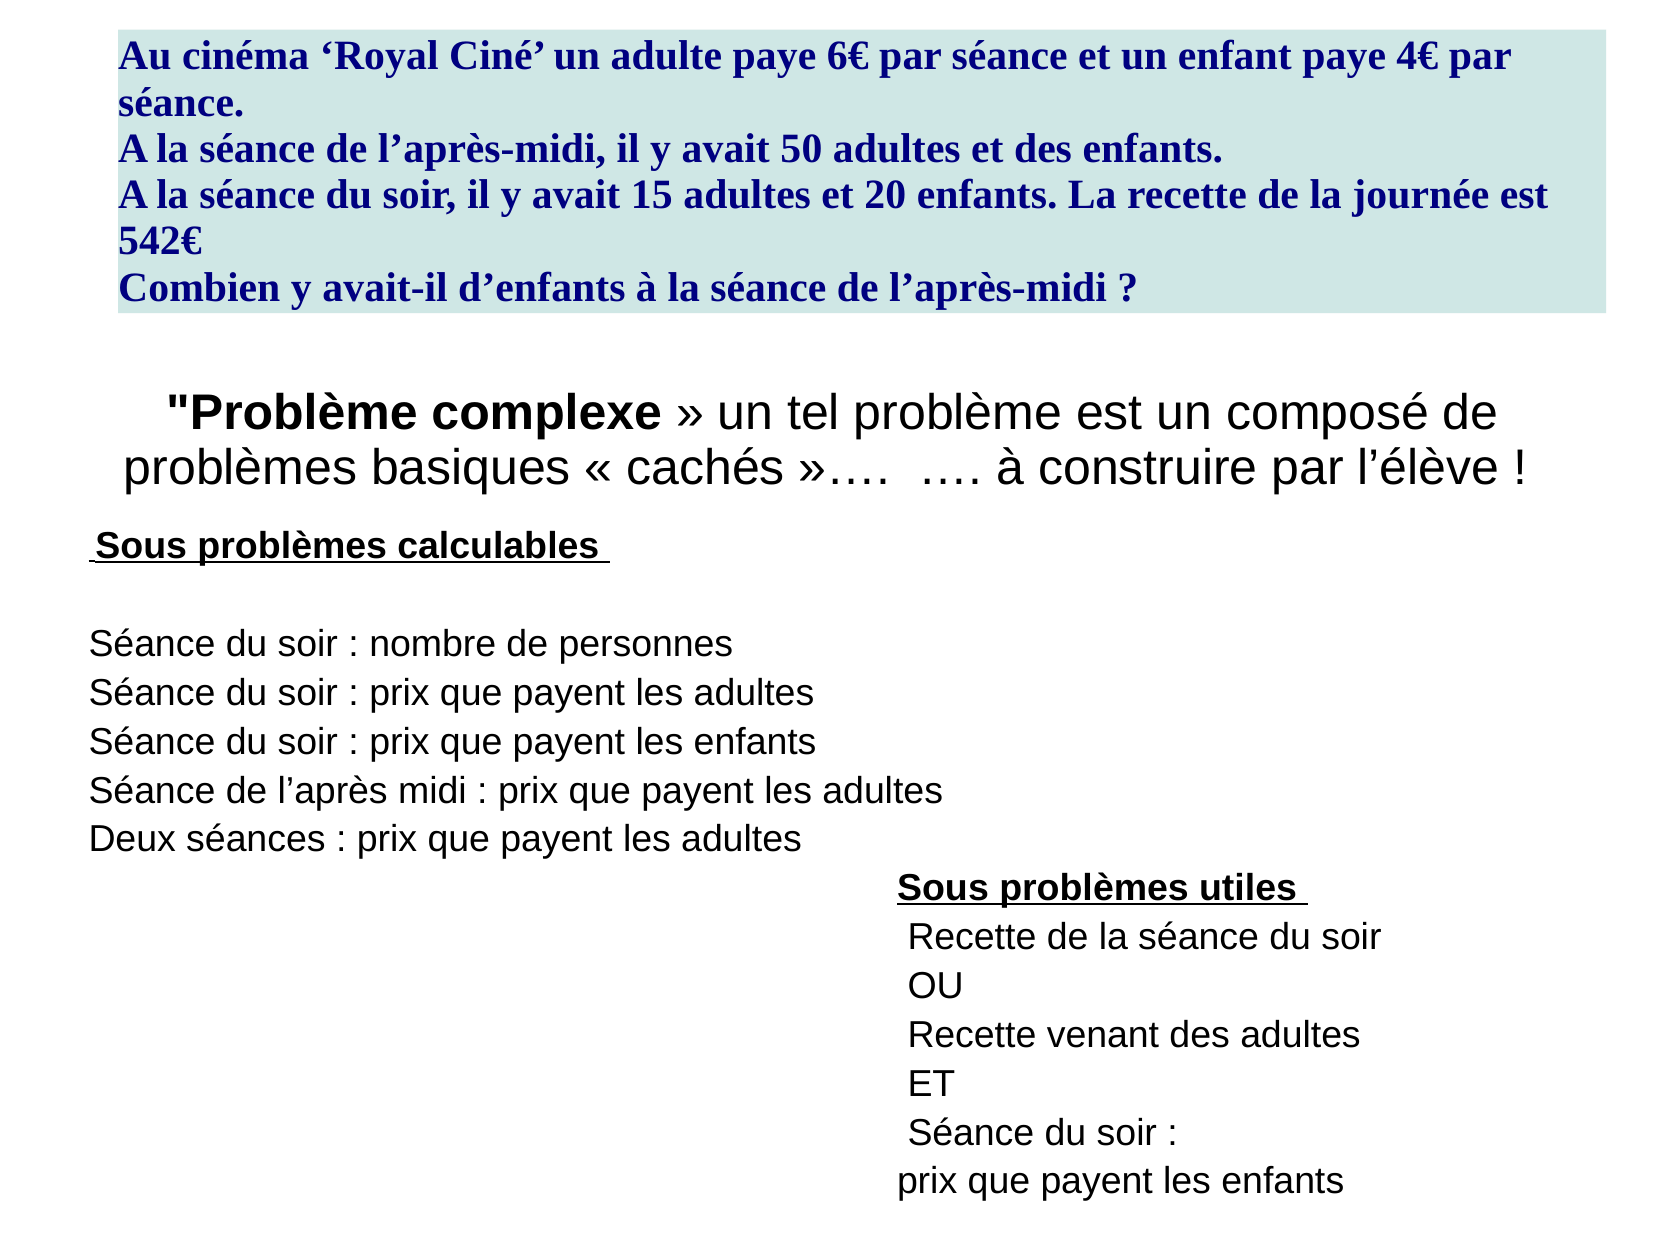

# Au cinéma ‘Royal Ciné’ un adulte paye 6€ par séance et un enfant paye 4€ par séance. A la séance de l’après-midi, il y avait 50 adultes et des enfants. A la séance du soir, il y avait 15 adultes et 20 enfants. La recette de la journée est 542€ Combien y avait-il d’enfants à la séance de l’après-midi ?
"Problème complexe » un tel problème est un composé de problèmes basiques « cachés »…. …. à construire par l’élève !
 Sous problèmes calculables
Séance du soir : nombre de personnes
Séance du soir : prix que payent les adultes
Séance du soir : prix que payent les enfants
Séance de l’après midi : prix que payent les adultes
Deux séances : prix que payent les adultes
 Sous problèmes utiles
 Recette de la séance du soir
 OU
 Recette venant des adultes
 ET
 Séance du soir :
 prix que payent les enfants